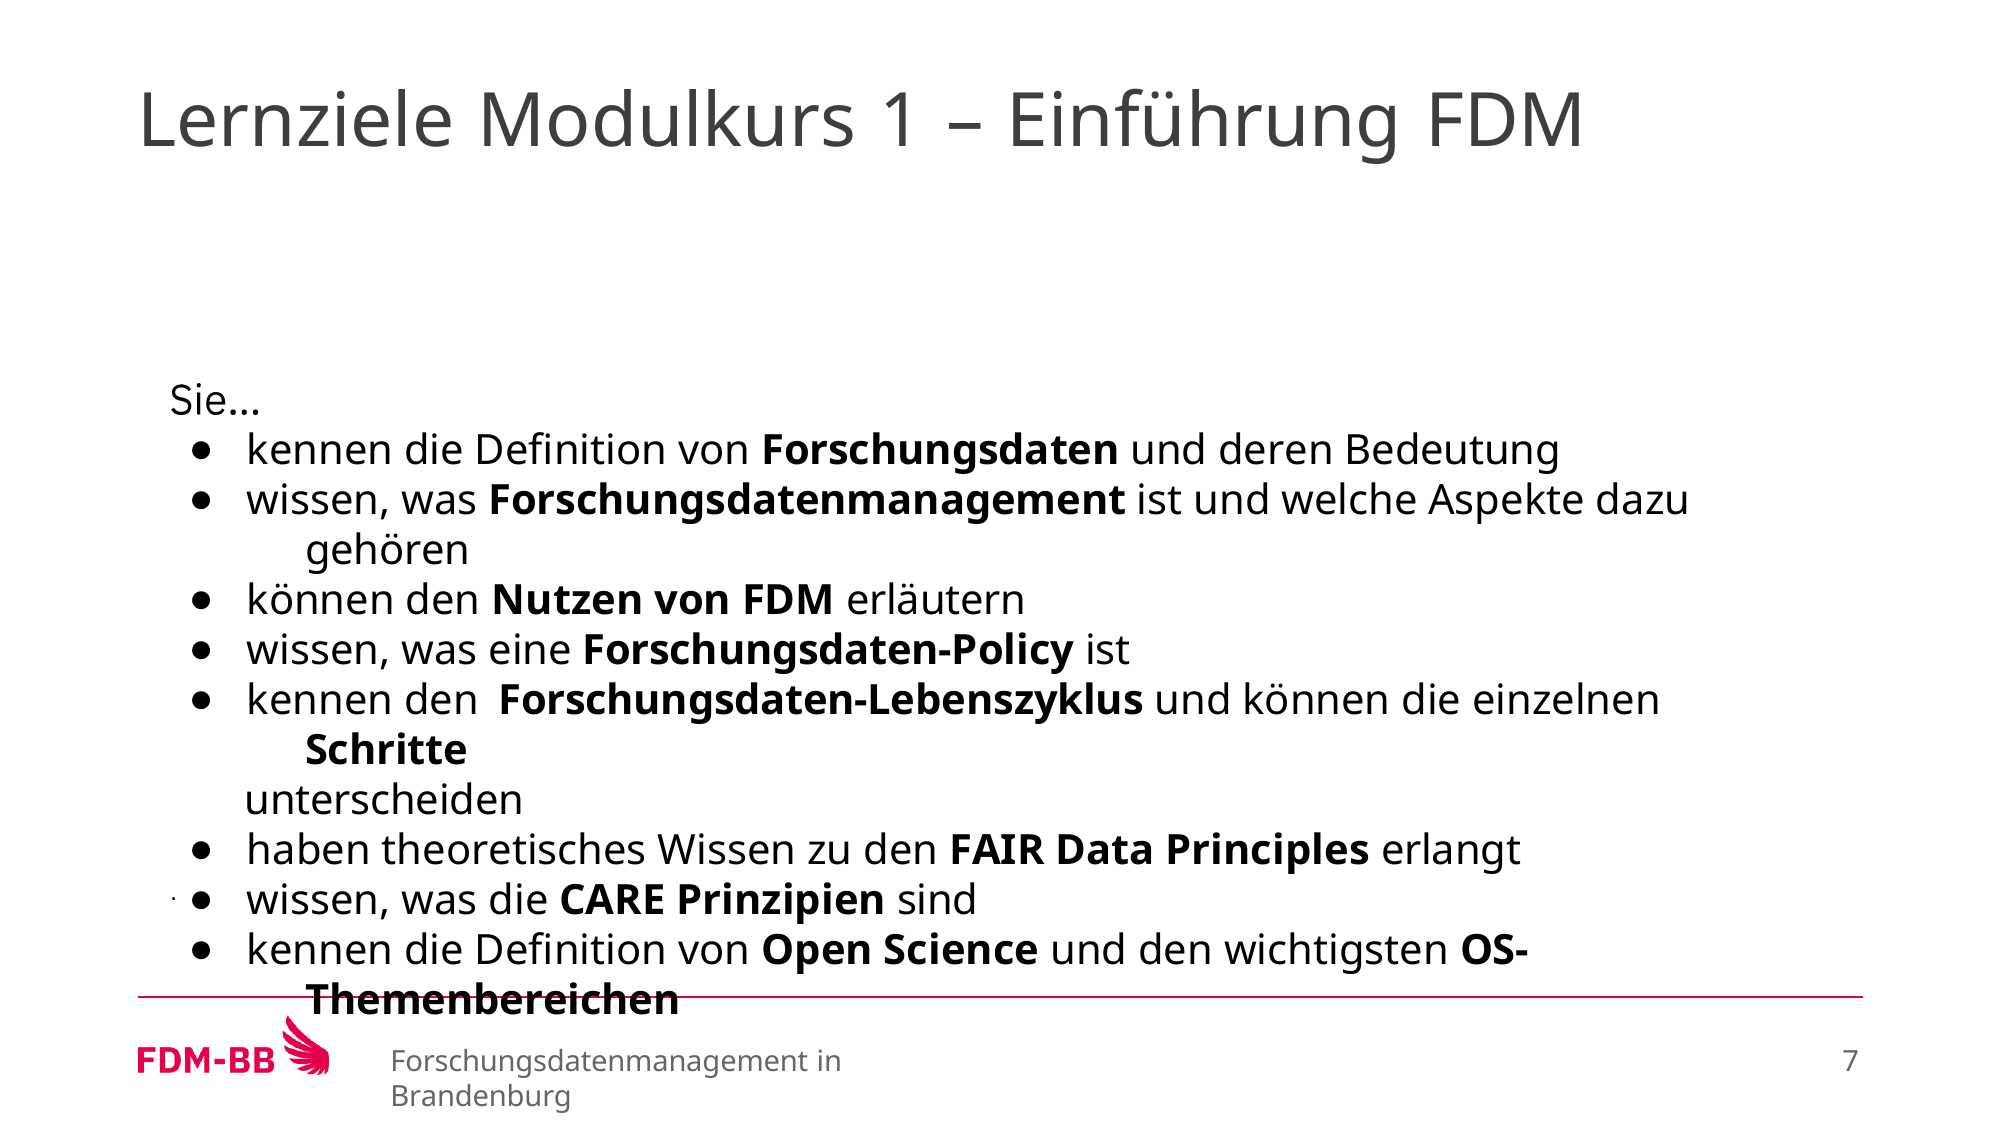

# Lernziele Modulkurs 1 – Einführung FDM
kennen die Definition von Forschungsdaten und deren Bedeutung
wissen, was Forschungsdatenmanagement ist und welche Aspekte dazu gehören
können den Nutzen von FDM erläutern
wissen, was eine Forschungsdaten-Policy ist
kennen den Forschungsdaten-Lebenszyklus und können die einzelnen Schritte
unterscheiden
haben theoretisches Wissen zu den FAIR Data Principles erlangt
wissen, was die CARE Prinzipien sind
kennen die Definition von Open Science und den wichtigsten OS-Themenbereichen
.
Forschungsdatenmanagement in Brandenburg